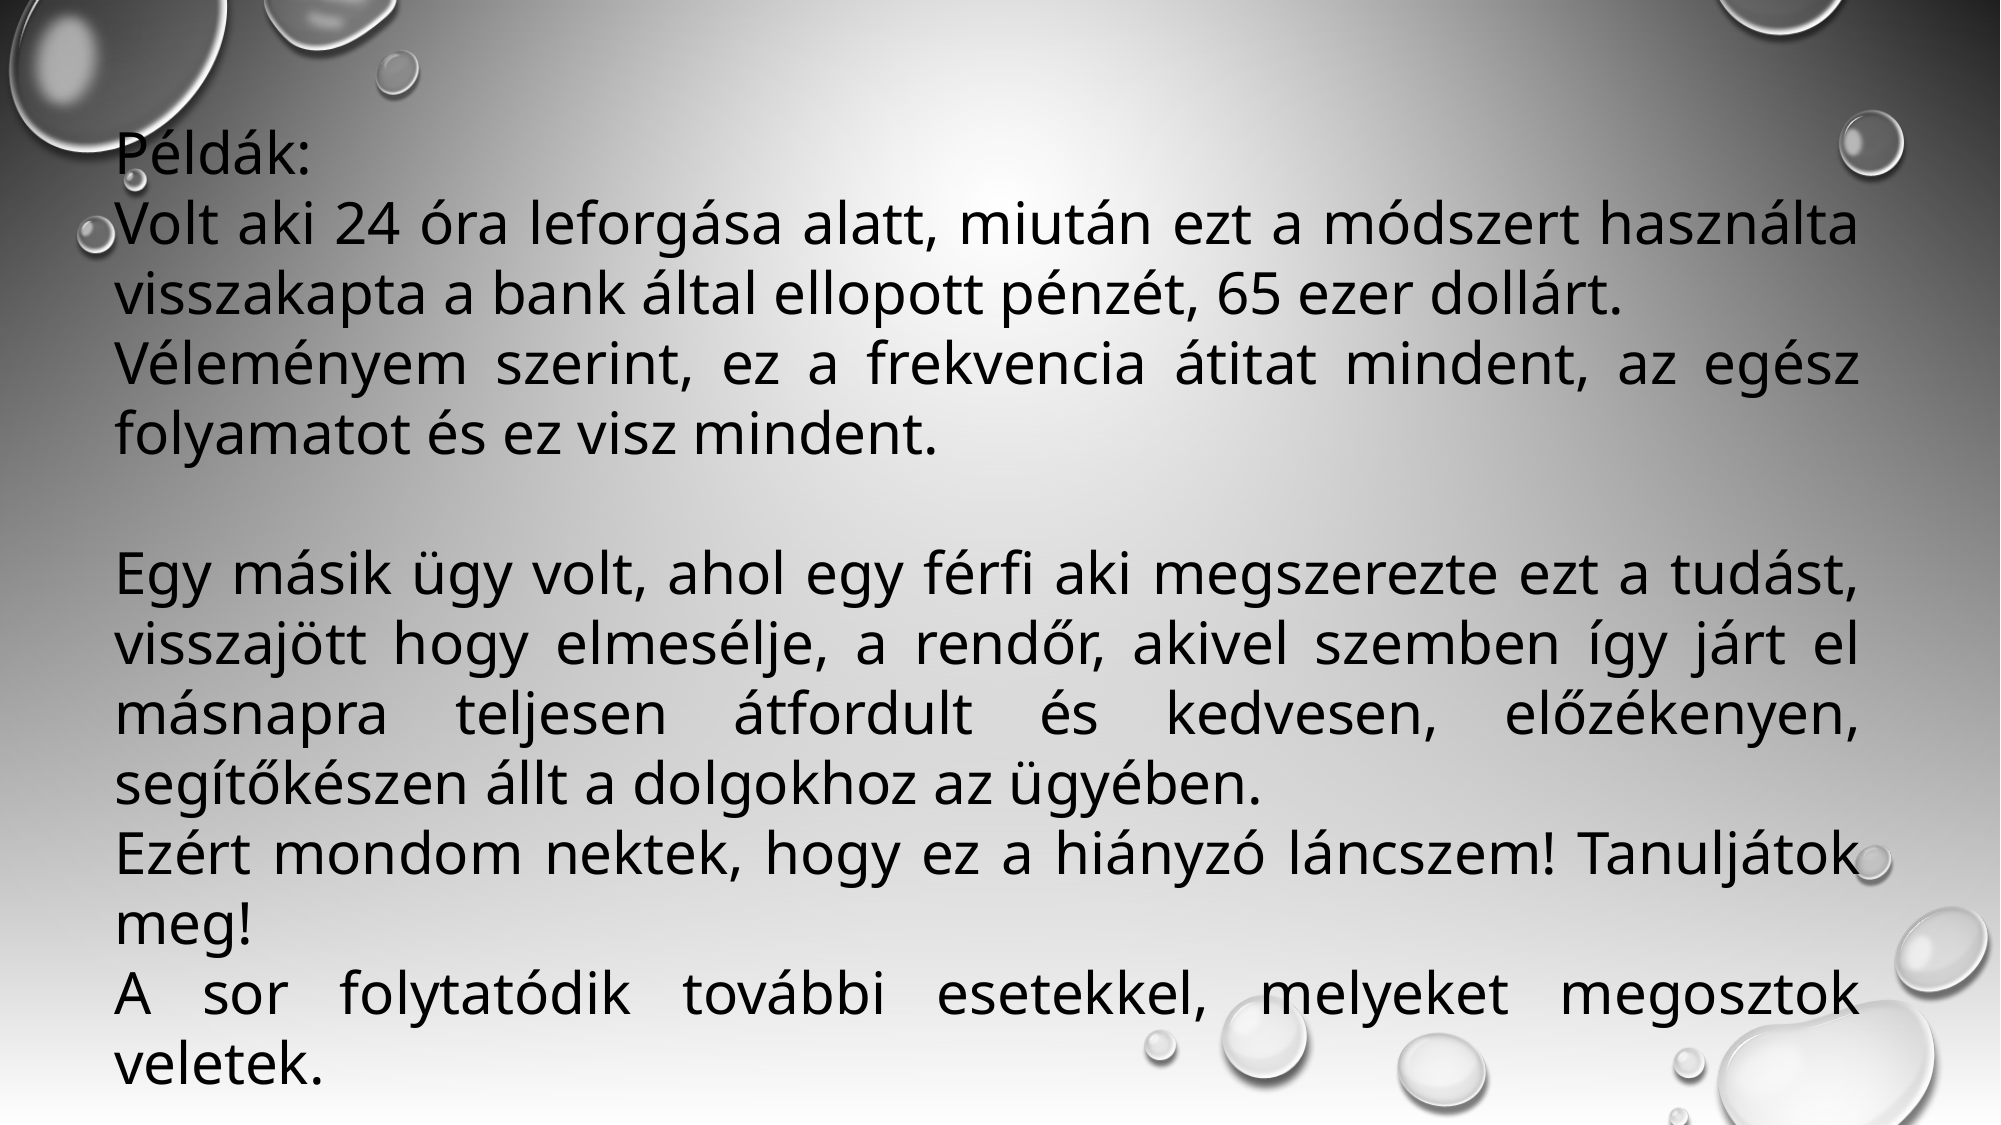

Példák:
Volt aki 24 óra leforgása alatt, miután ezt a módszert használta visszakapta a bank által ellopott pénzét, 65 ezer dollárt.
Véleményem szerint, ez a frekvencia átitat mindent, az egész folyamatot és ez visz mindent.
Egy másik ügy volt, ahol egy férfi aki megszerezte ezt a tudást, visszajött hogy elmesélje, a rendőr, akivel szemben így járt el másnapra teljesen átfordult és kedvesen, előzékenyen, segítőkészen állt a dolgokhoz az ügyében.
Ezért mondom nektek, hogy ez a hiányzó láncszem! Tanuljátok meg!
A sor folytatódik további esetekkel, melyeket megosztok veletek.